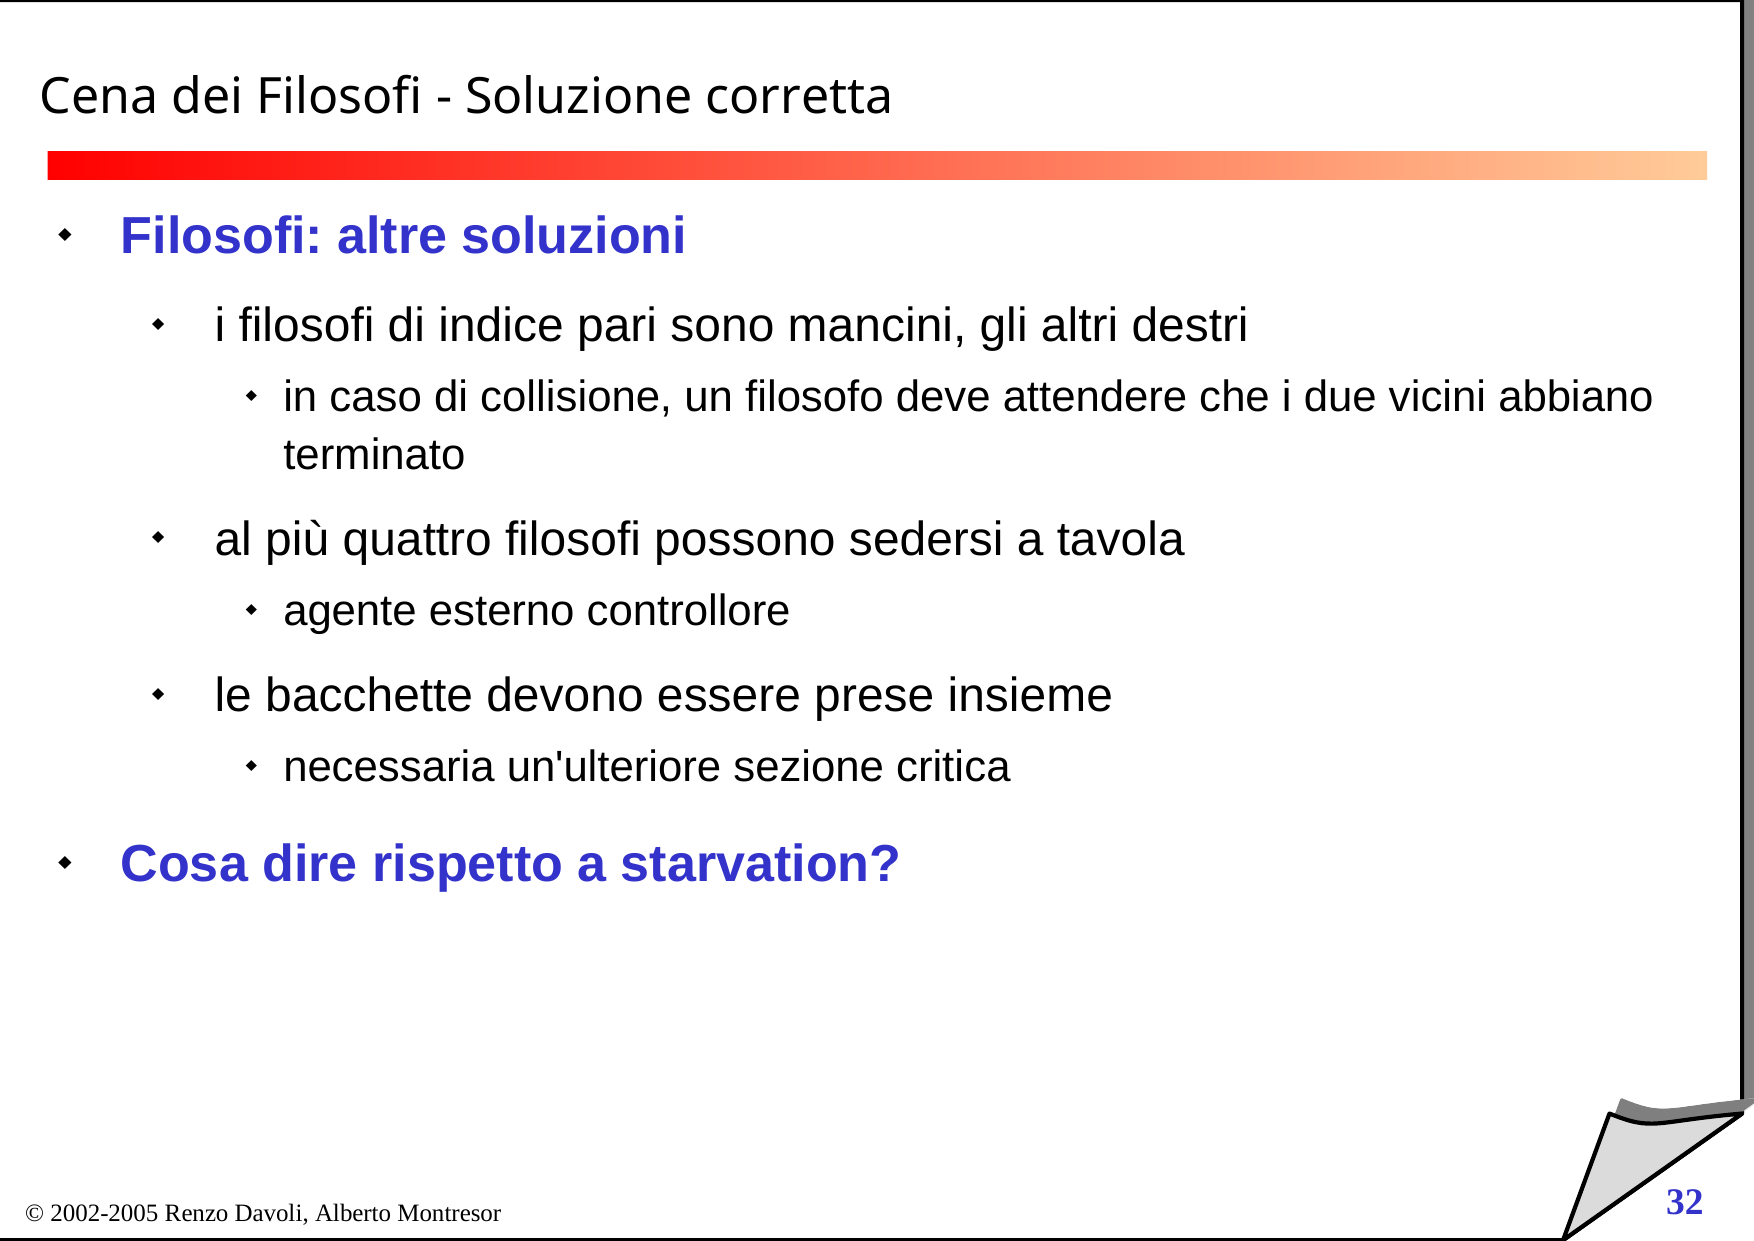

# Cena dei Filosofi - Soluzione corretta
Filosofi: altre soluzioni
i filosofi di indice pari sono mancini, gli altri destri
in caso di collisione, un filosofo deve attendere che i due vicini abbiano terminato
al più quattro filosofi possono sedersi a tavola
agente esterno controllore
le bacchette devono essere prese insieme
necessaria un'ulteriore sezione critica
Cosa dire rispetto a starvation?